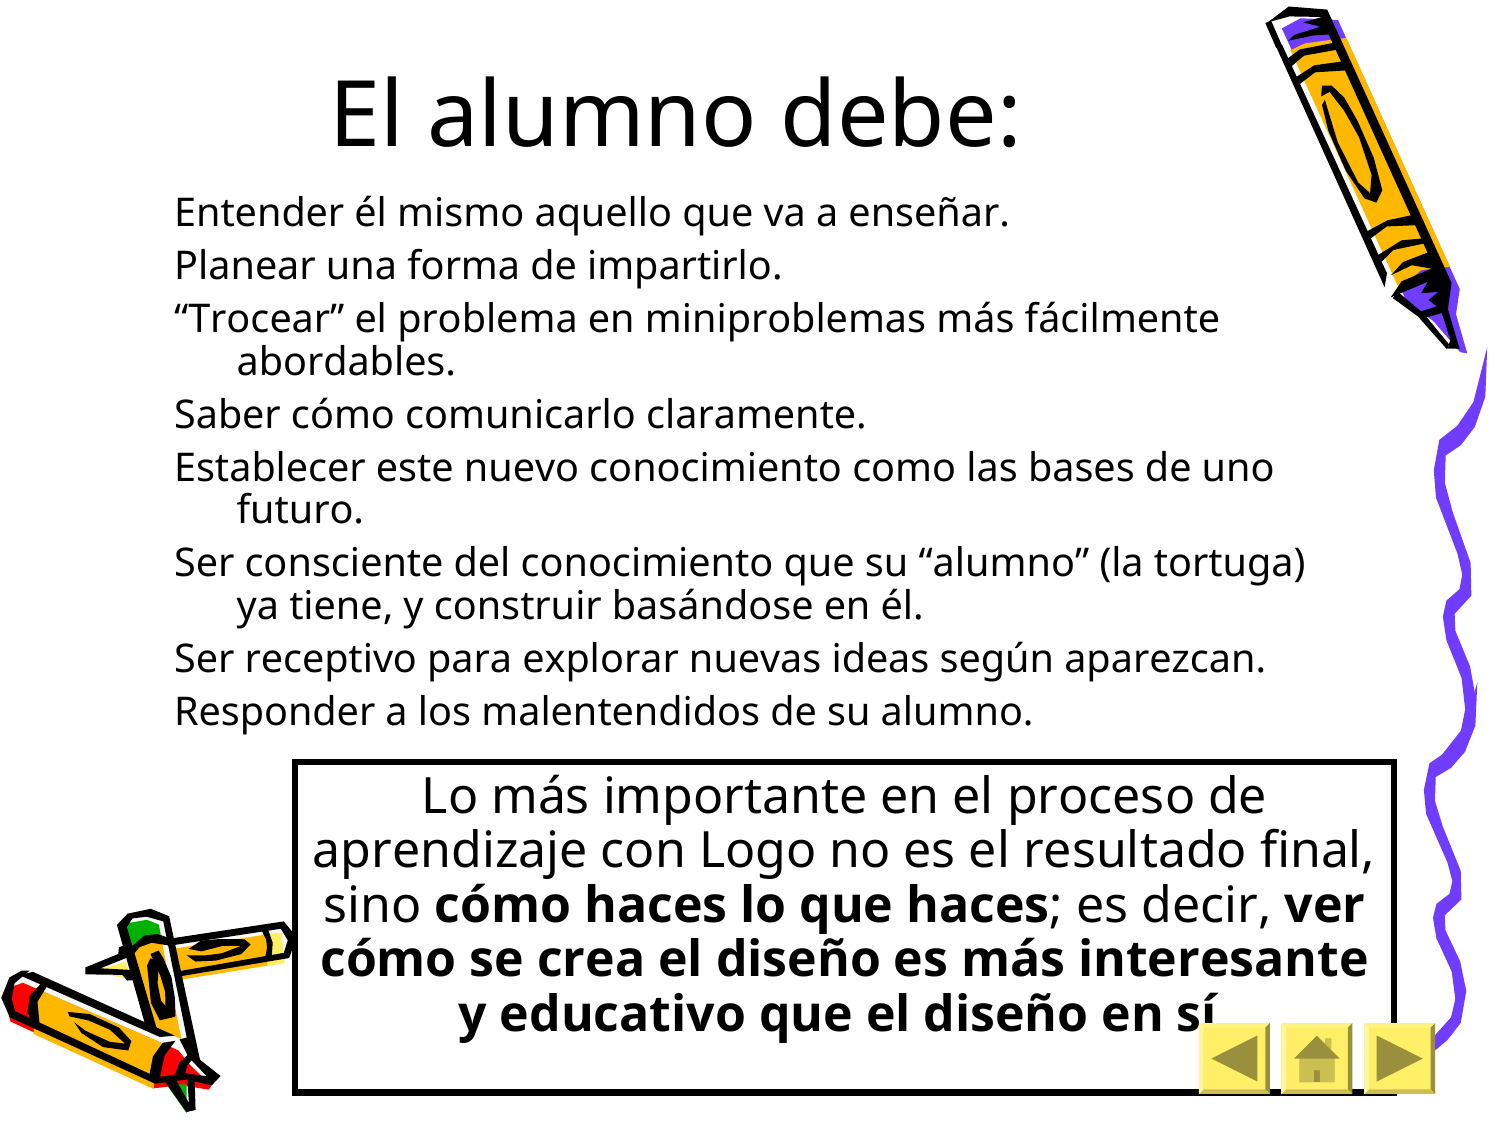

# El alumno debe:
Entender él mismo aquello que va a enseñar.
Planear una forma de impartirlo.
“Trocear” el problema en miniproblemas más fácilmente abordables.
Saber cómo comunicarlo claramente.
Establecer este nuevo conocimiento como las bases de uno futuro.
Ser consciente del conocimiento que su “alumno” (la tortuga) ya tiene, y construir basándose en él.
Ser receptivo para explorar nuevas ideas según aparezcan.
Responder a los malentendidos de su alumno.
Lo más importante en el proceso de aprendizaje con Logo no es el resultado final, sino cómo haces lo que haces; es decir, ver cómo se crea el diseño es más interesante y educativo que el diseño en sí.